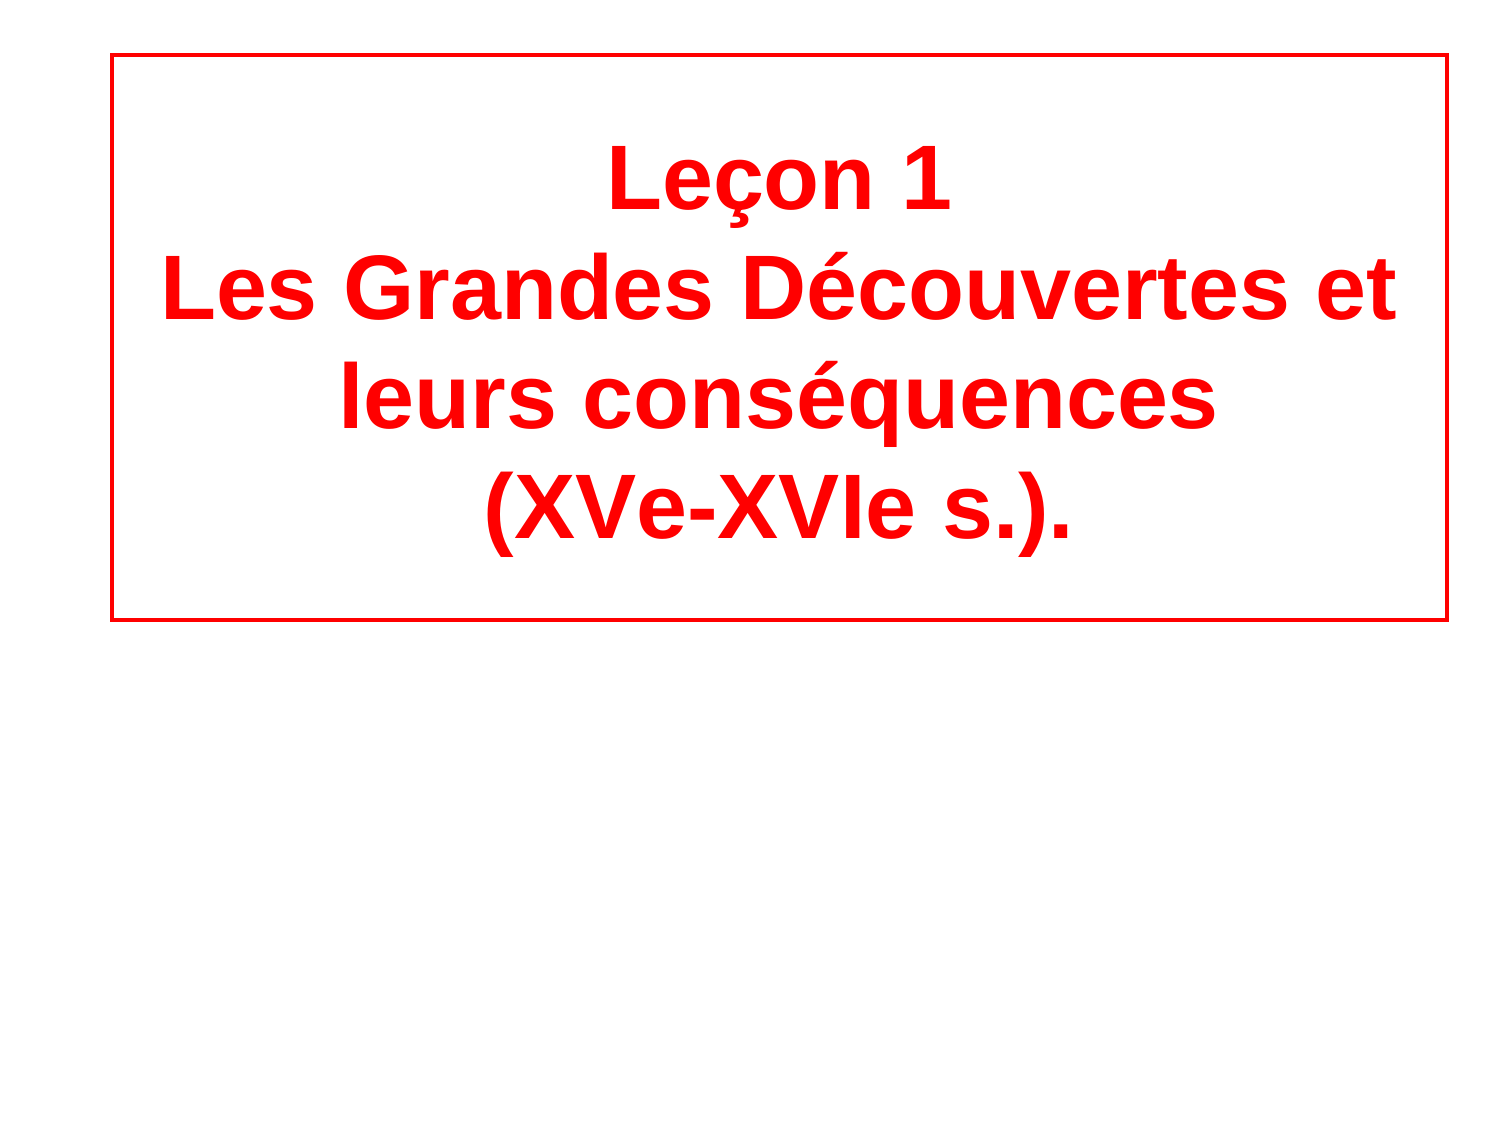

Leçon 1
Les Grandes Découvertes et leurs conséquences
(XVe-XVIe s.).